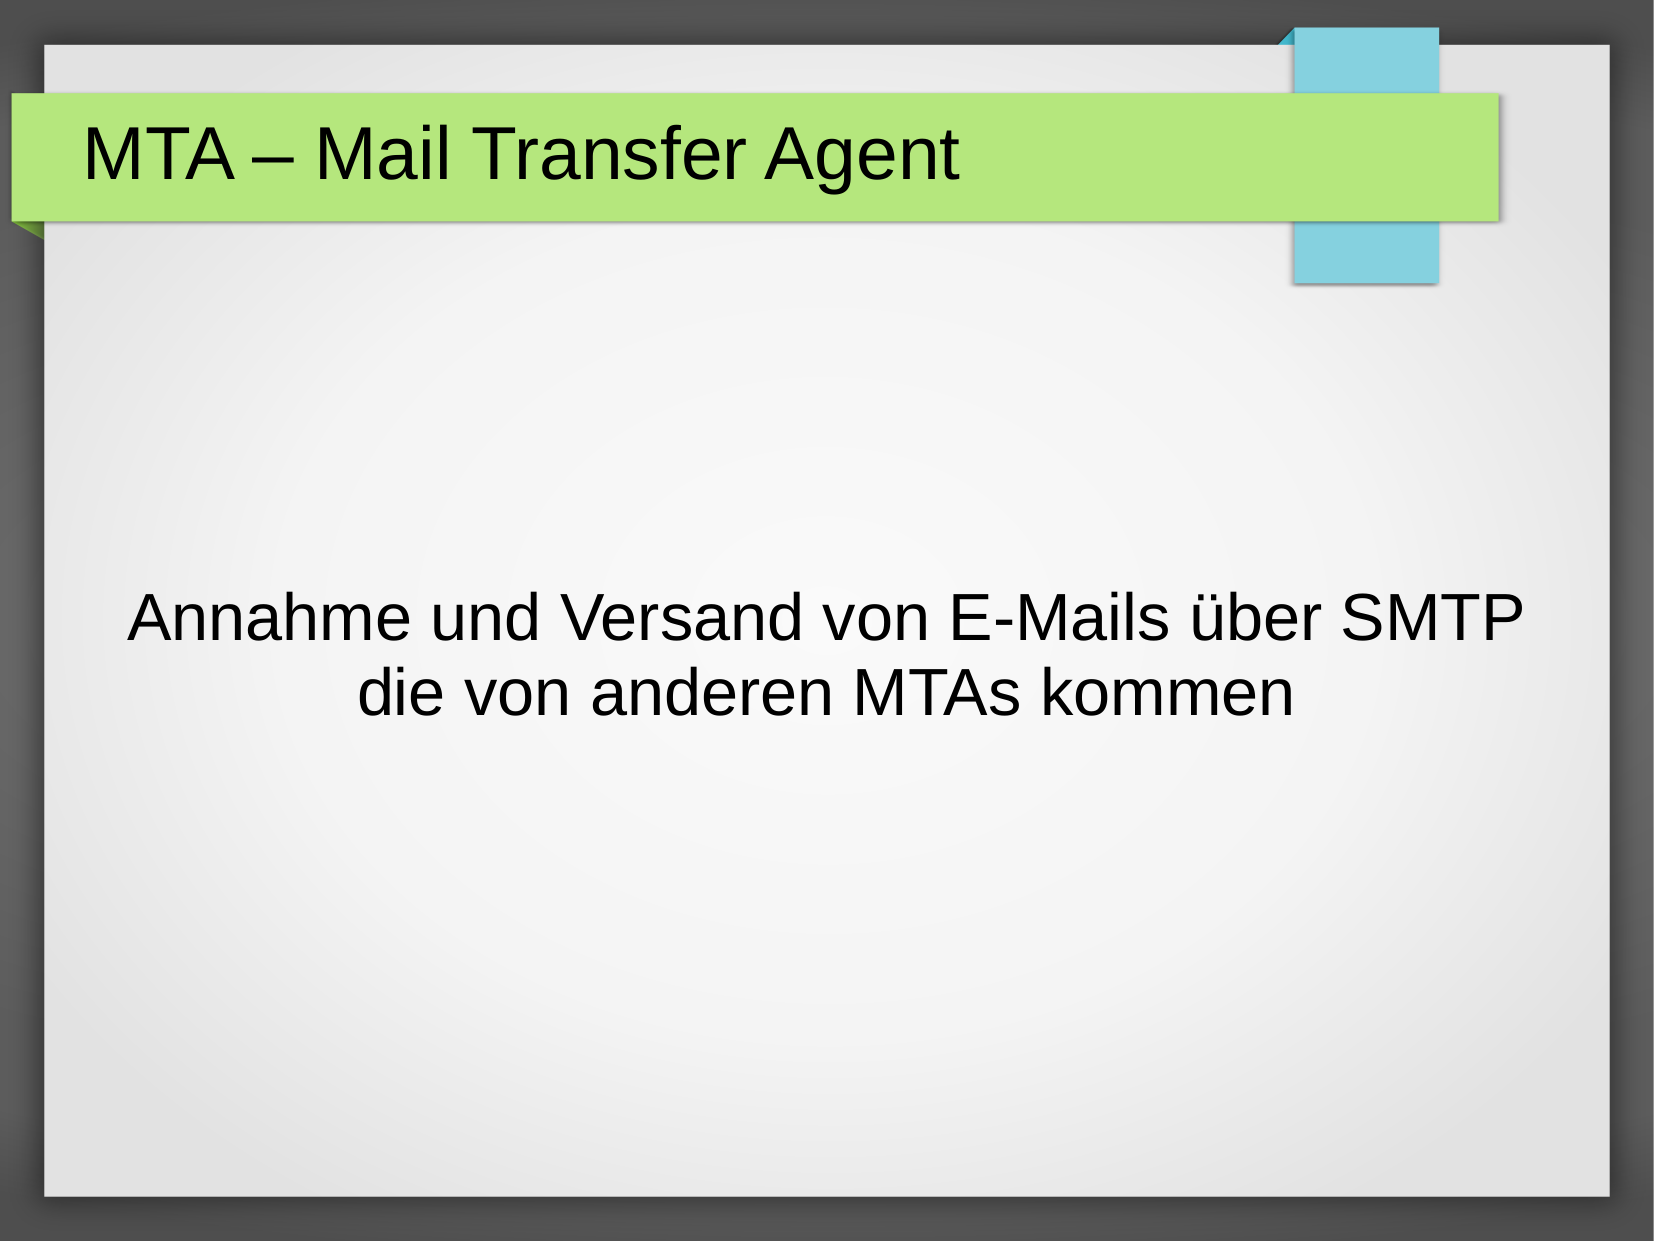

# MTA – Mail Transfer Agent
Annahme und Versand von E-Mails über SMTP die von anderen MTAs kommen